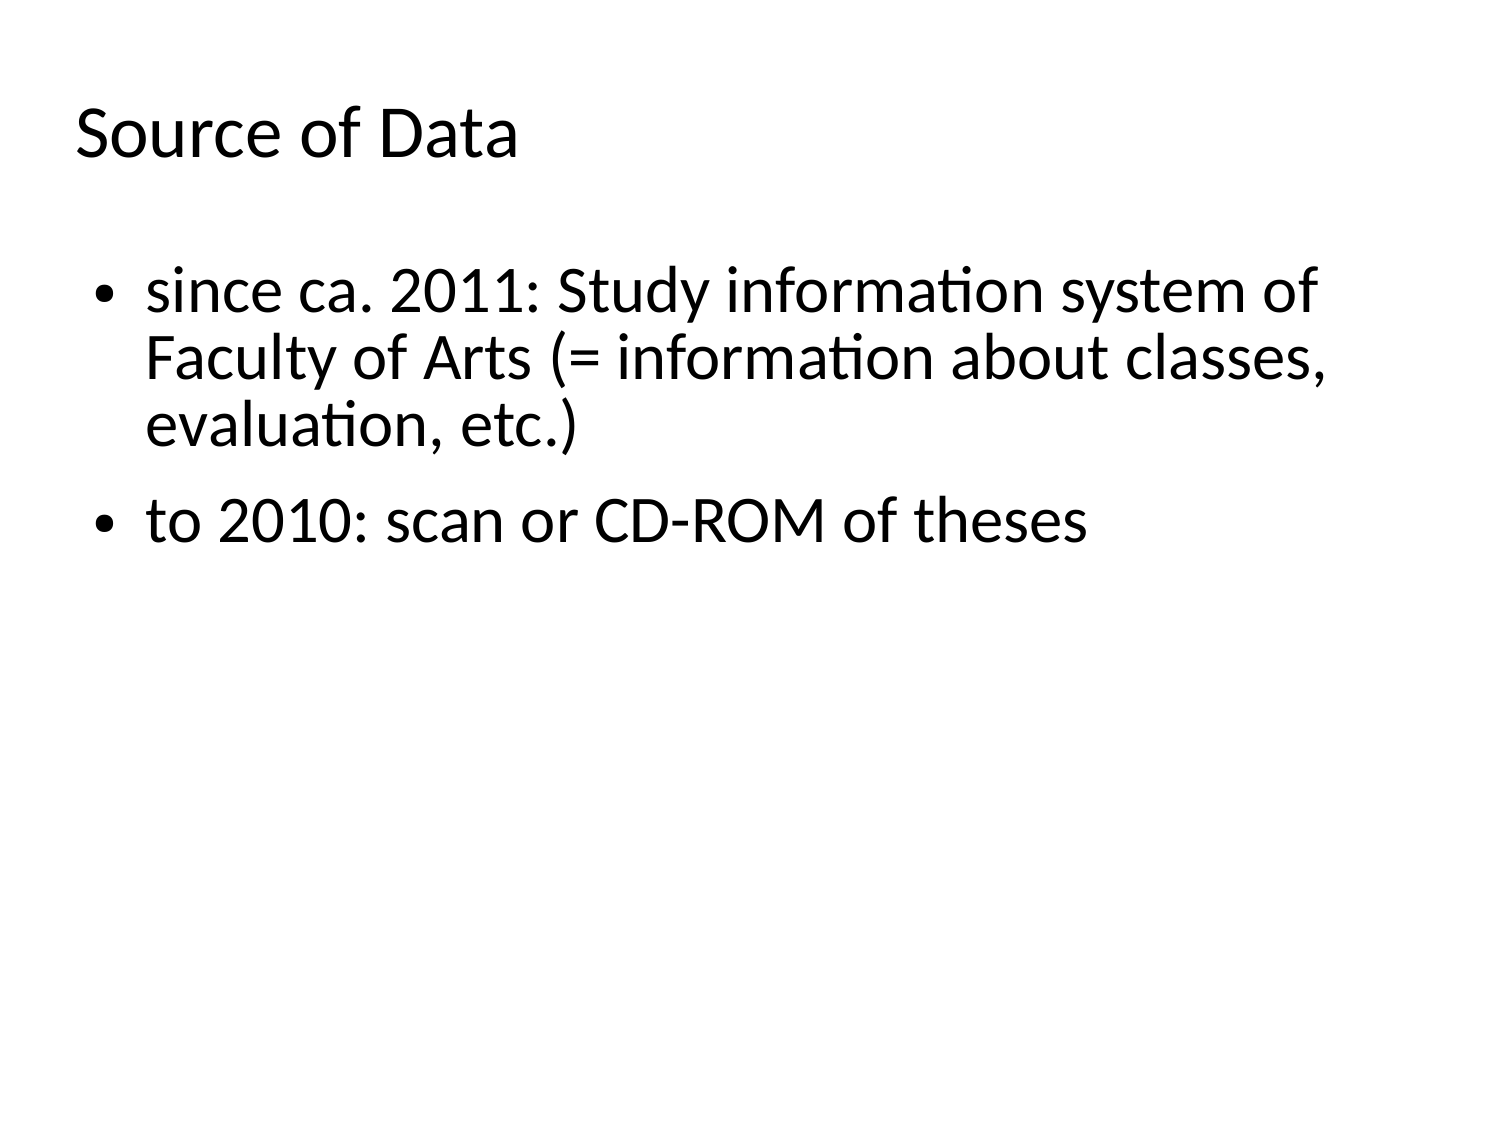

# Source of Data
since ca. 2011: Study information system of Faculty of Arts (= information about classes, evaluation, etc.)
to 2010: scan or CD-ROM of theses